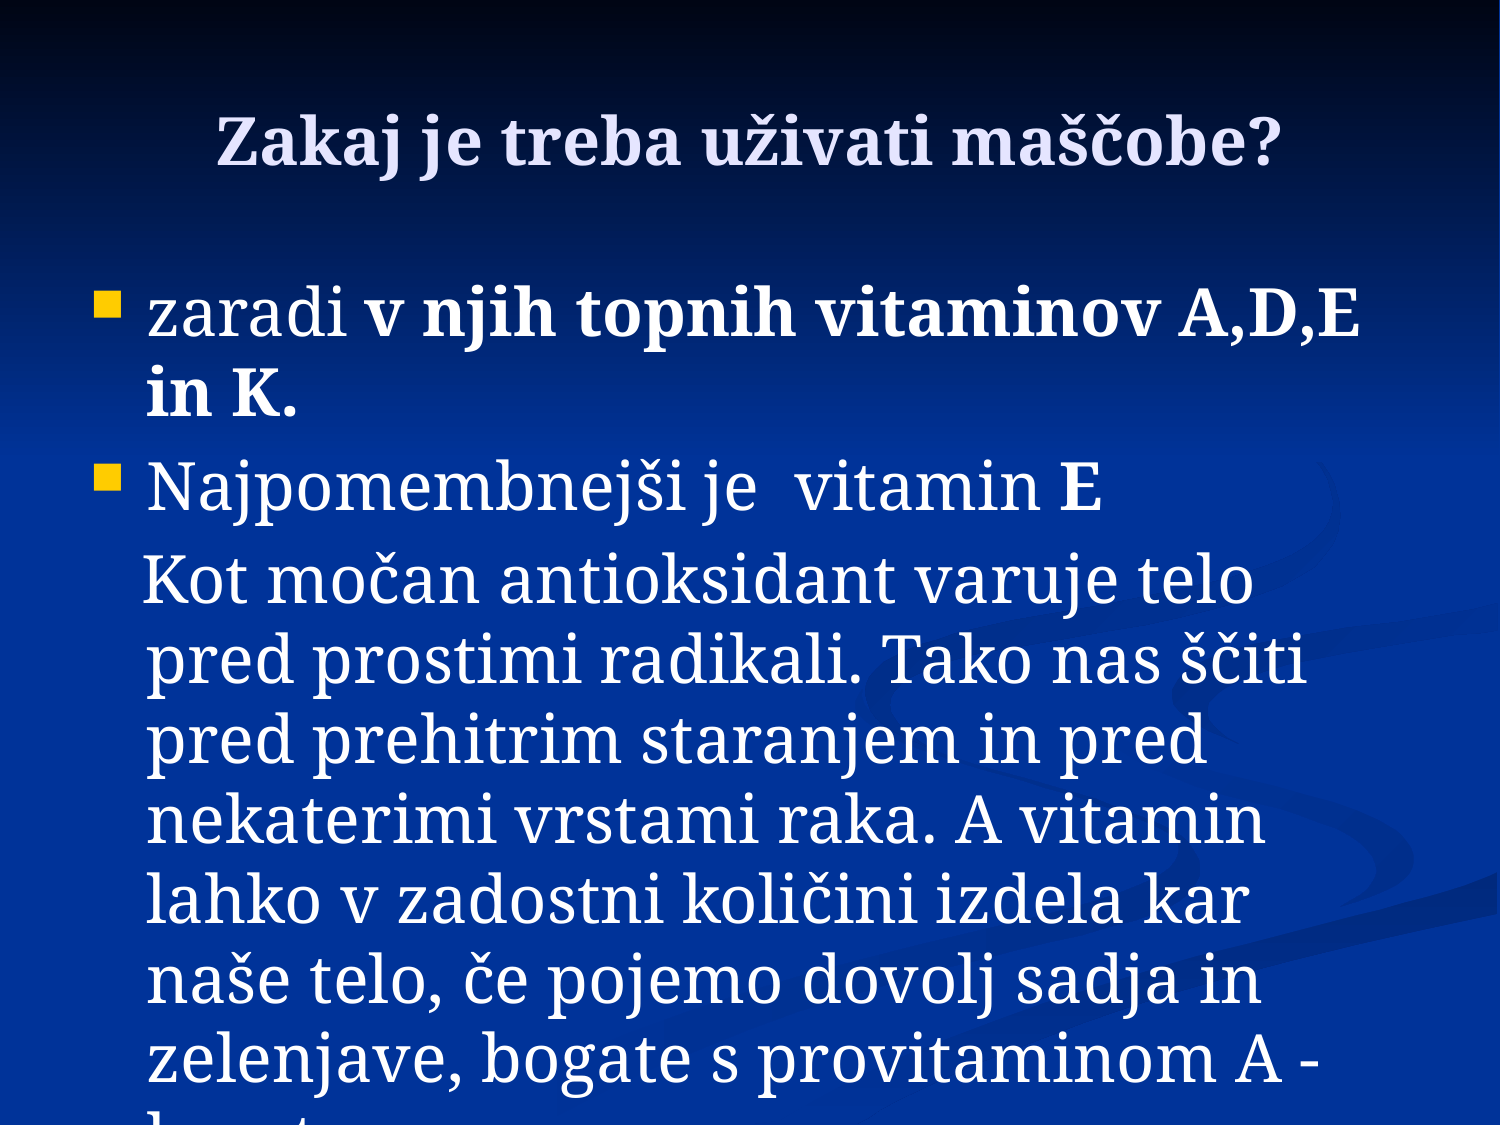

# Zakaj je treba uživati maščobe?
zaradi v njih topnih vitaminov A,D,E in K.
Najpomembnejši je vitamin E
 Kot močan antioksidant varuje telo pred prostimi radikali. Tako nas ščiti pred prehitrim staranjem in pred nekaterimi vrstami raka. A vitamin lahko v zadostni količini izdela kar naše telo, če pojemo dovolj sadja in zelenjave, bogate s provitaminom A - karotenom.